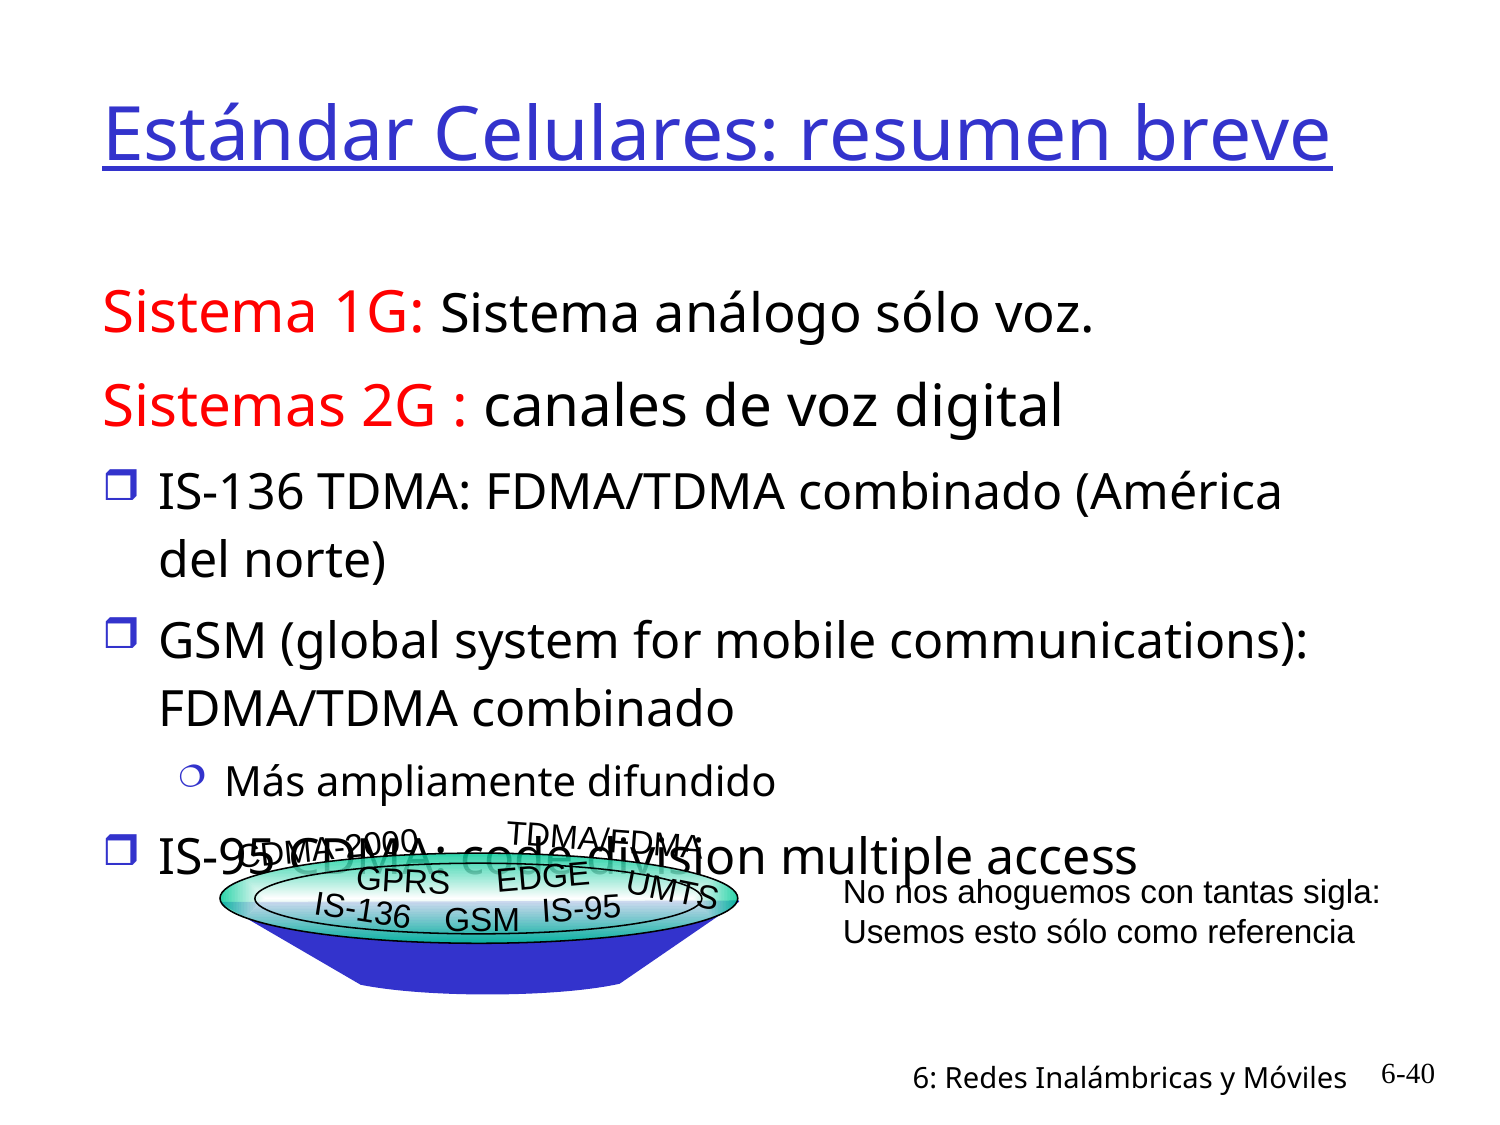

# Estándar Celulares: resumen breve
Sistema 1G: Sistema análogo sólo voz.
Sistemas 2G : canales de voz digital
IS-136 TDMA: FDMA/TDMA combinado (América del norte)
GSM (global system for mobile communications): FDMA/TDMA combinado
Más ampliamente difundido
IS-95 CDMA: code division multiple access
TDMA/FDMA
CDMA-2000
EDGE
GPRS
UMTS
No nos ahoguemos con tantas sigla:
Usemos esto sólo como referencia
IS-95
IS-136
GSM
40